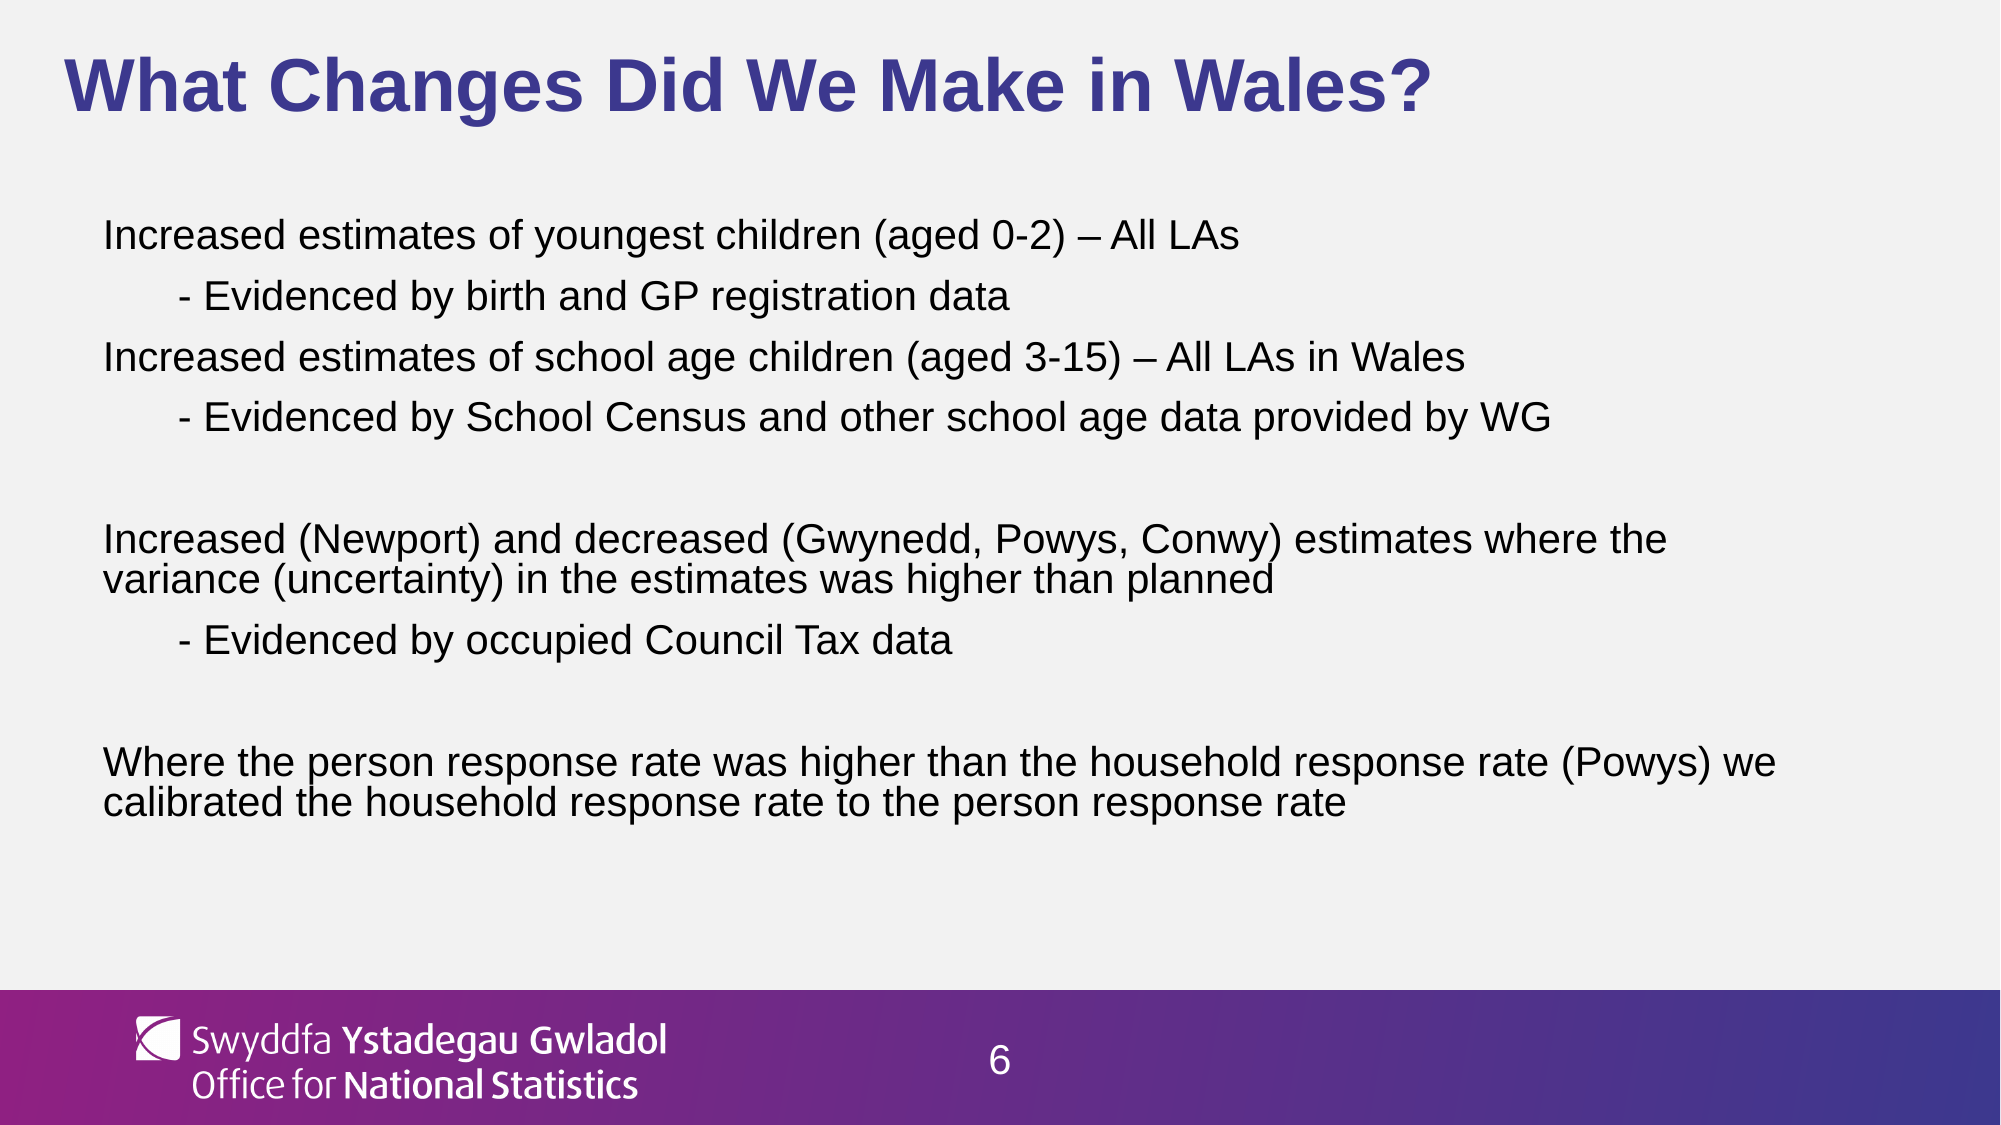

# What Changes Did We Make in Wales?
Increased estimates of youngest children (aged 0-2) – All LAs
	- Evidenced by birth and GP registration data
Increased estimates of school age children (aged 3-15) – All LAs in Wales
	- Evidenced by School Census and other school age data provided by WG
Increased (Newport) and decreased (Gwynedd, Powys, Conwy) estimates where the variance (uncertainty) in the estimates was higher than planned
	- Evidenced by occupied Council Tax data
Where the person response rate was higher than the household response rate (Powys) we calibrated the household response rate to the person response rate
5